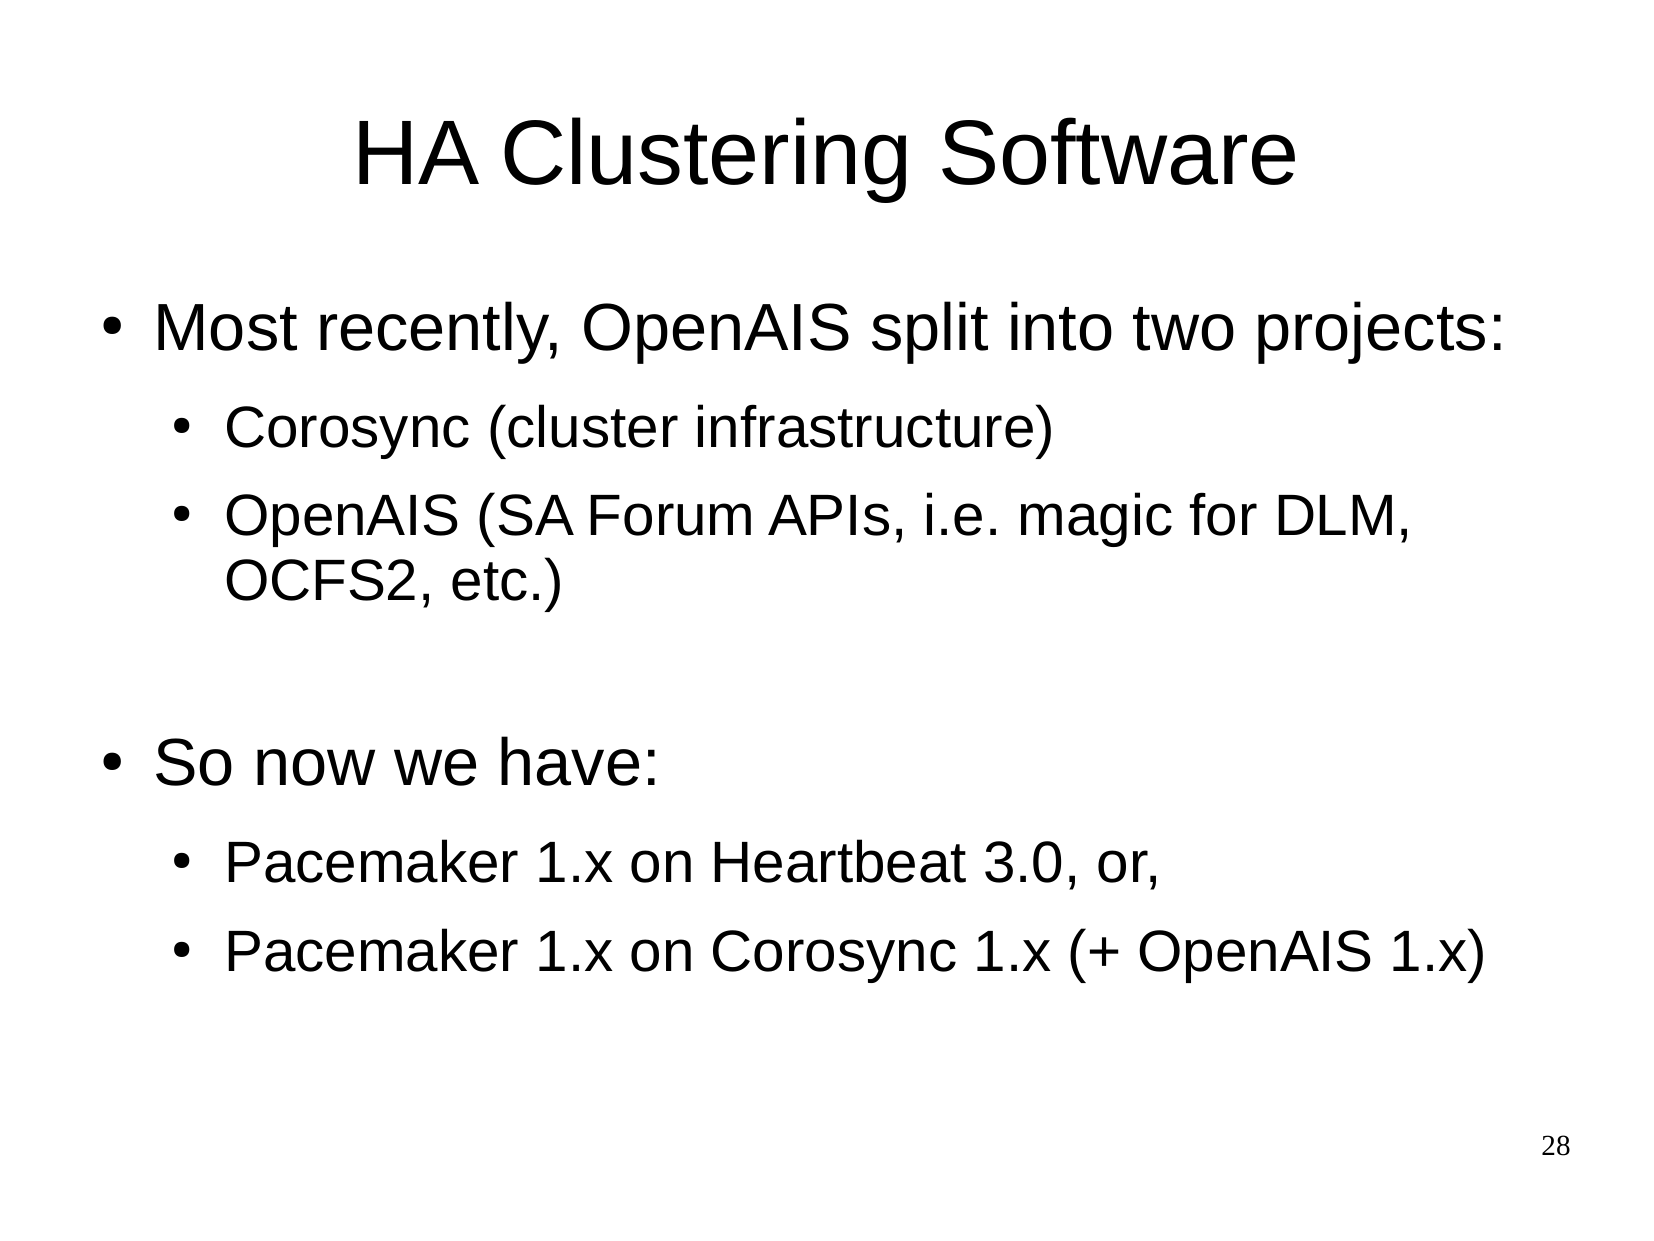

# HA Clustering Software
Most recently, OpenAIS split into two projects:
Corosync (cluster infrastructure)
OpenAIS (SA Forum APIs, i.e. magic for DLM, OCFS2, etc.)
So now we have:
Pacemaker 1.x on Heartbeat 3.0, or,
Pacemaker 1.x on Corosync 1.x (+ OpenAIS 1.x)
28